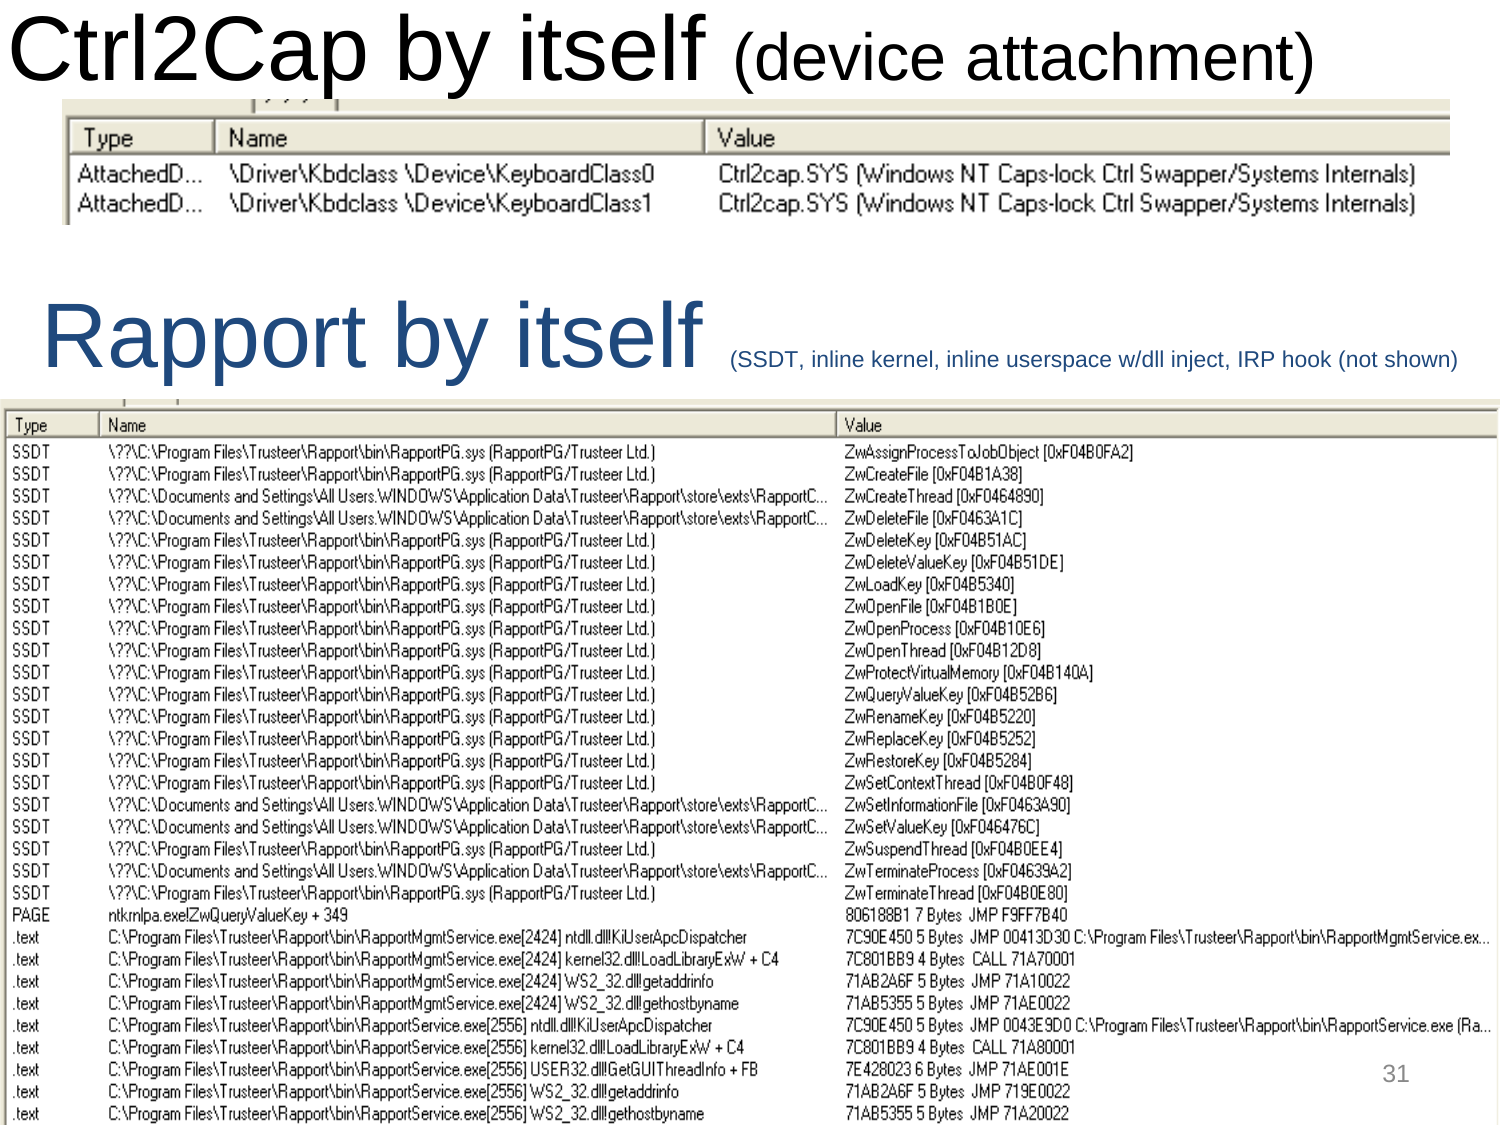

# Ctrl2Cap by itself (device attachment)
Rapport by itself (SSDT, inline kernel, inline userspace w/dll inject, IRP hook (not shown)